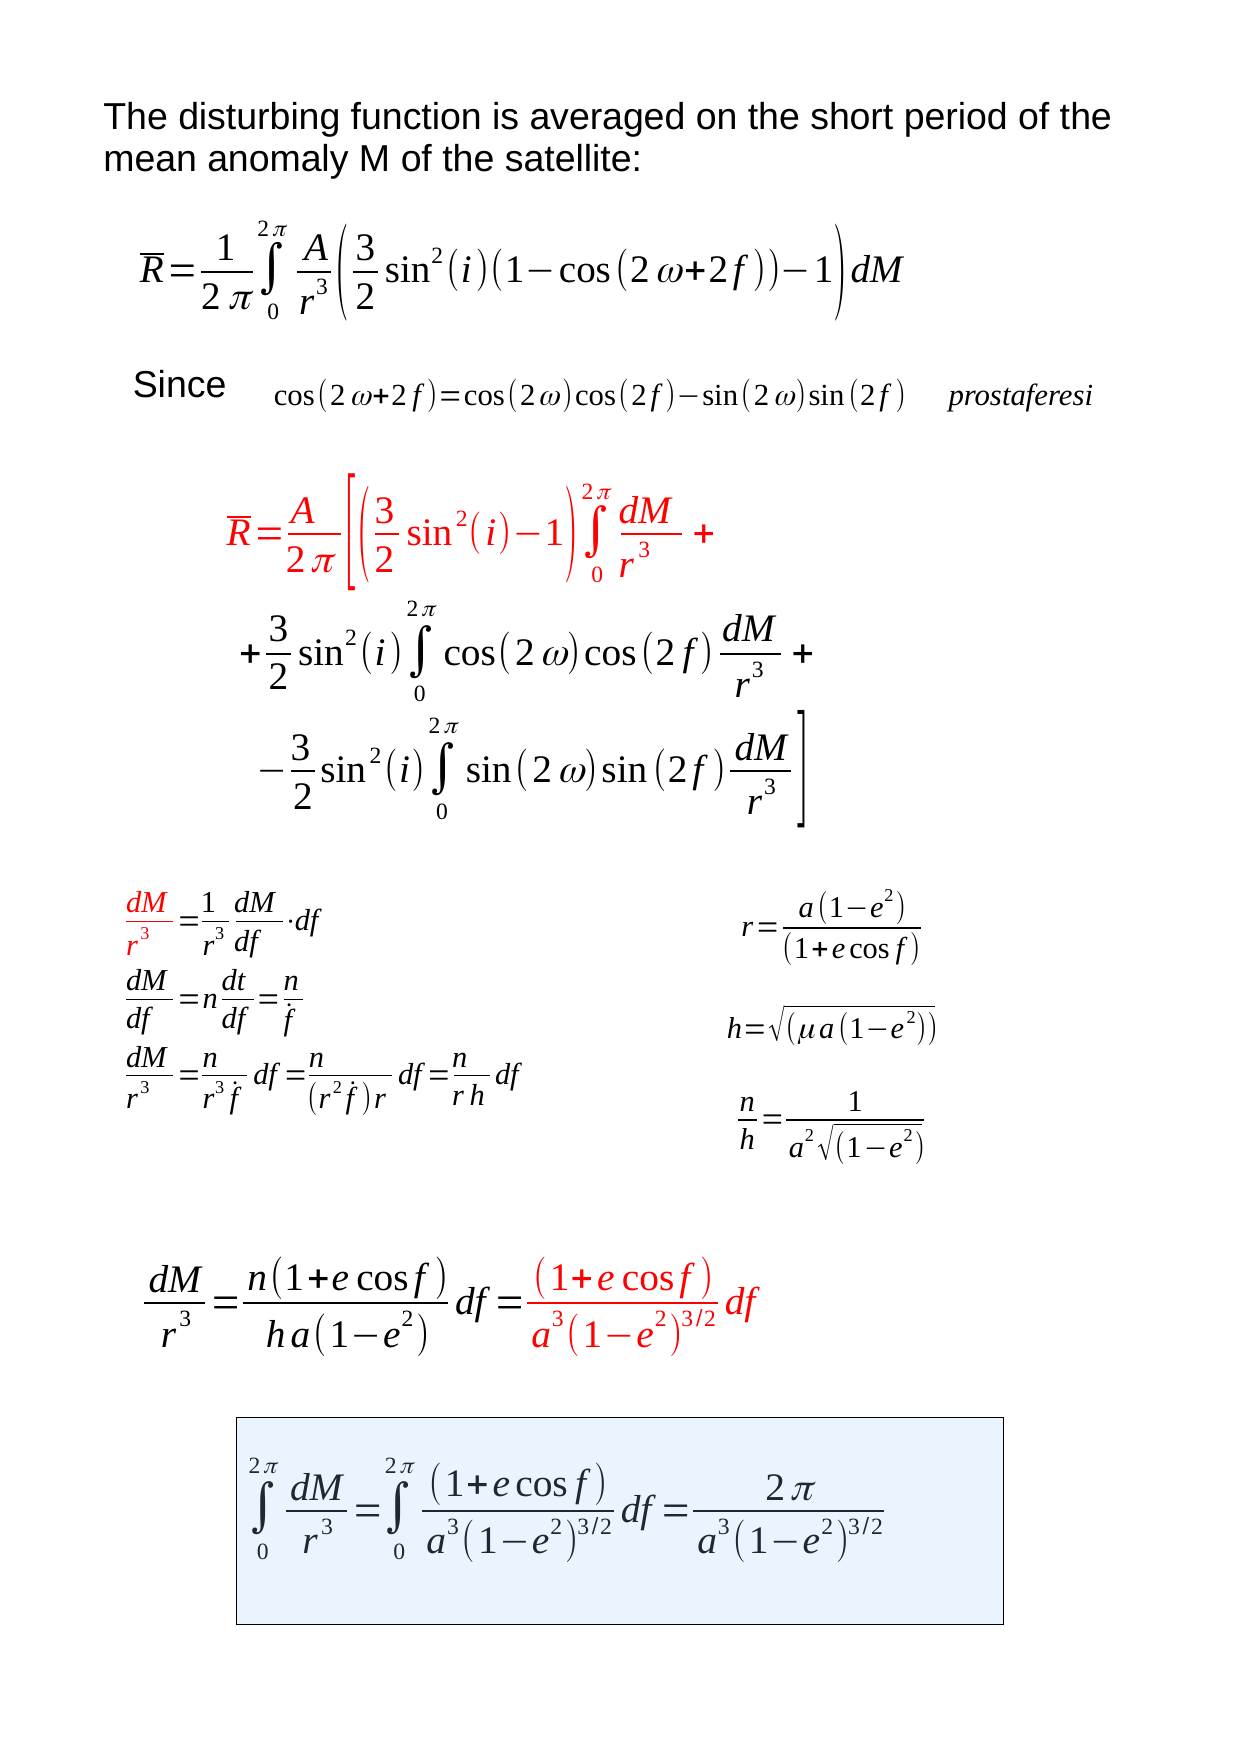

The disturbing function is averaged on the short period of the mean anomaly M of the satellite:
Since